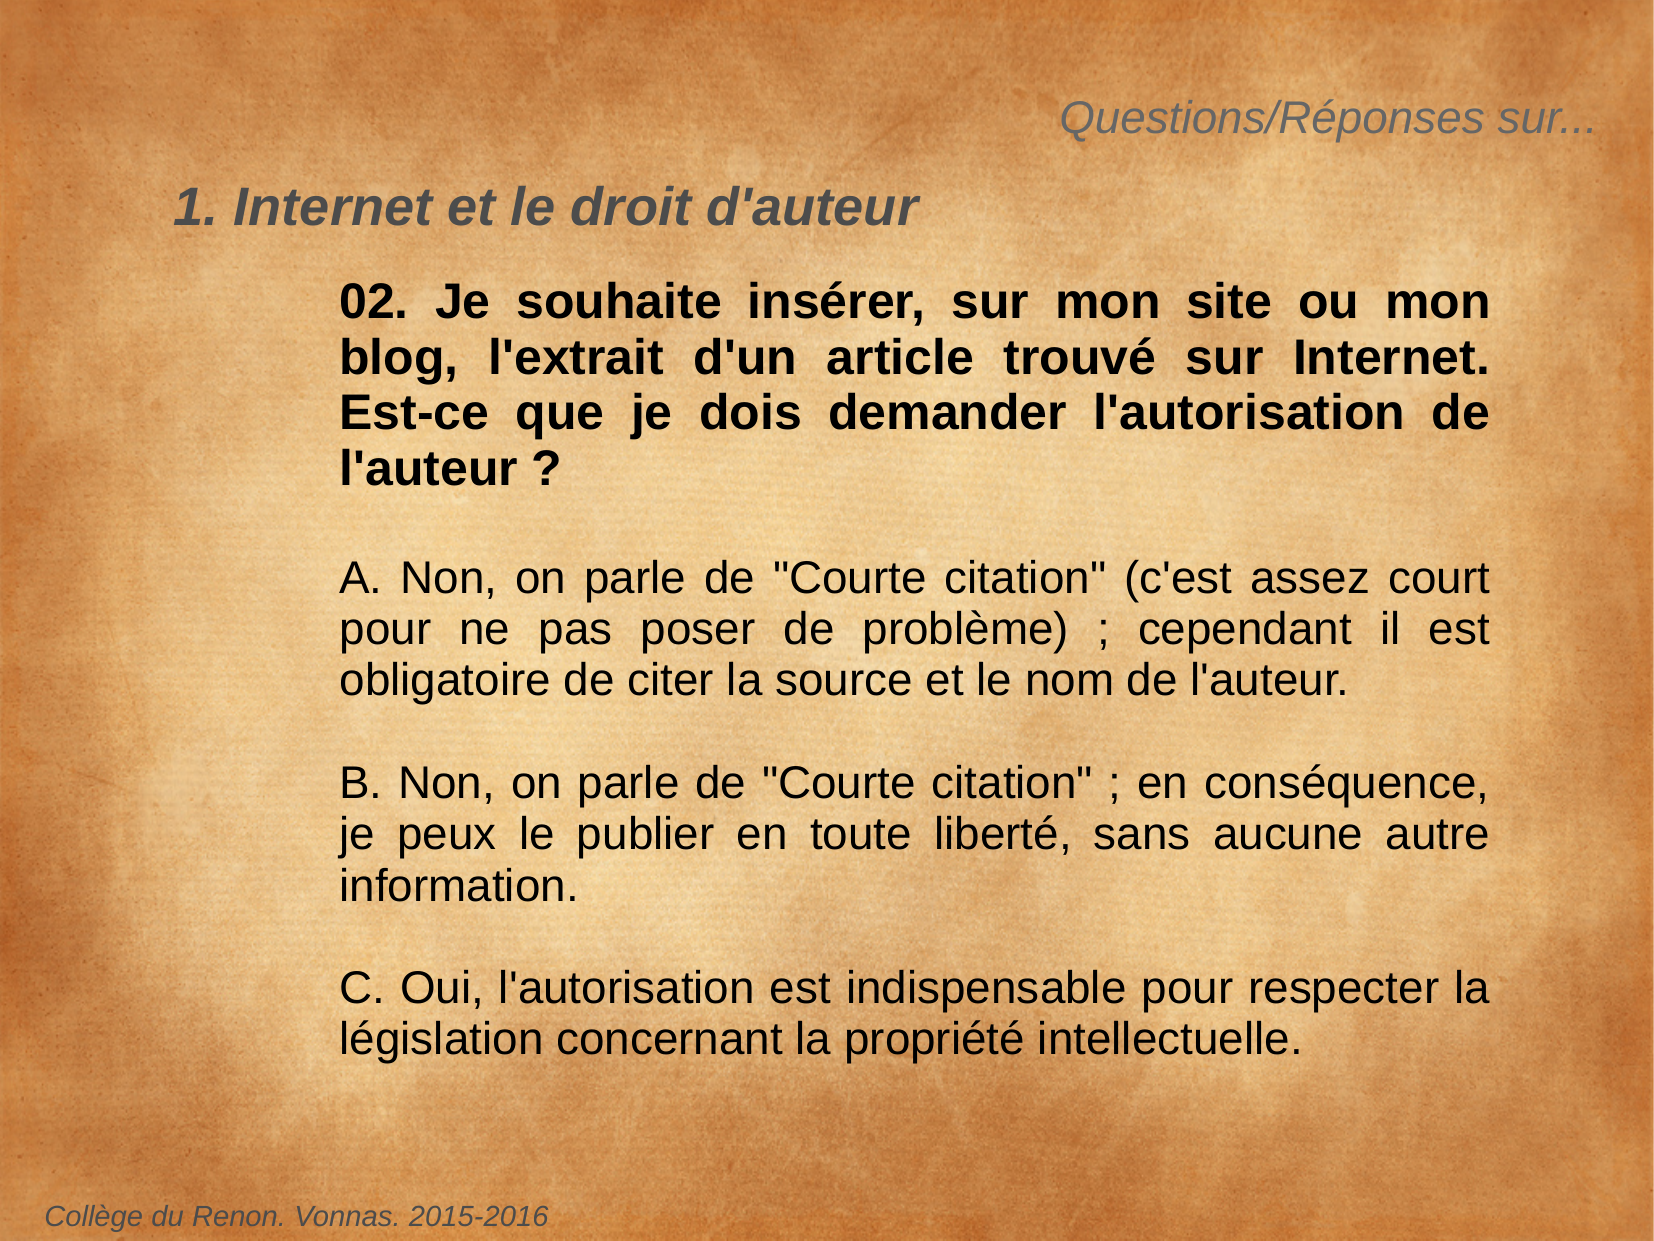

# Questions/Réponses sur...
1. Internet et le droit d'auteur
02. Je souhaite insérer, sur mon site ou mon blog, l'extrait d'un article trouvé sur Internet. Est-ce que je dois demander l'autorisation de l'auteur ?
A. Non, on parle de "Courte citation" (c'est assez court pour ne pas poser de problème) ; cependant il est obligatoire de citer la source et le nom de l'auteur.
B. Non, on parle de "Courte citation" ; en conséquence, je peux le publier en toute liberté, sans aucune autre information.
C. Oui, l'autorisation est indispensable pour respecter la législation concernant la propriété intellectuelle.
Collège du Renon. Vonnas. 2015-2016